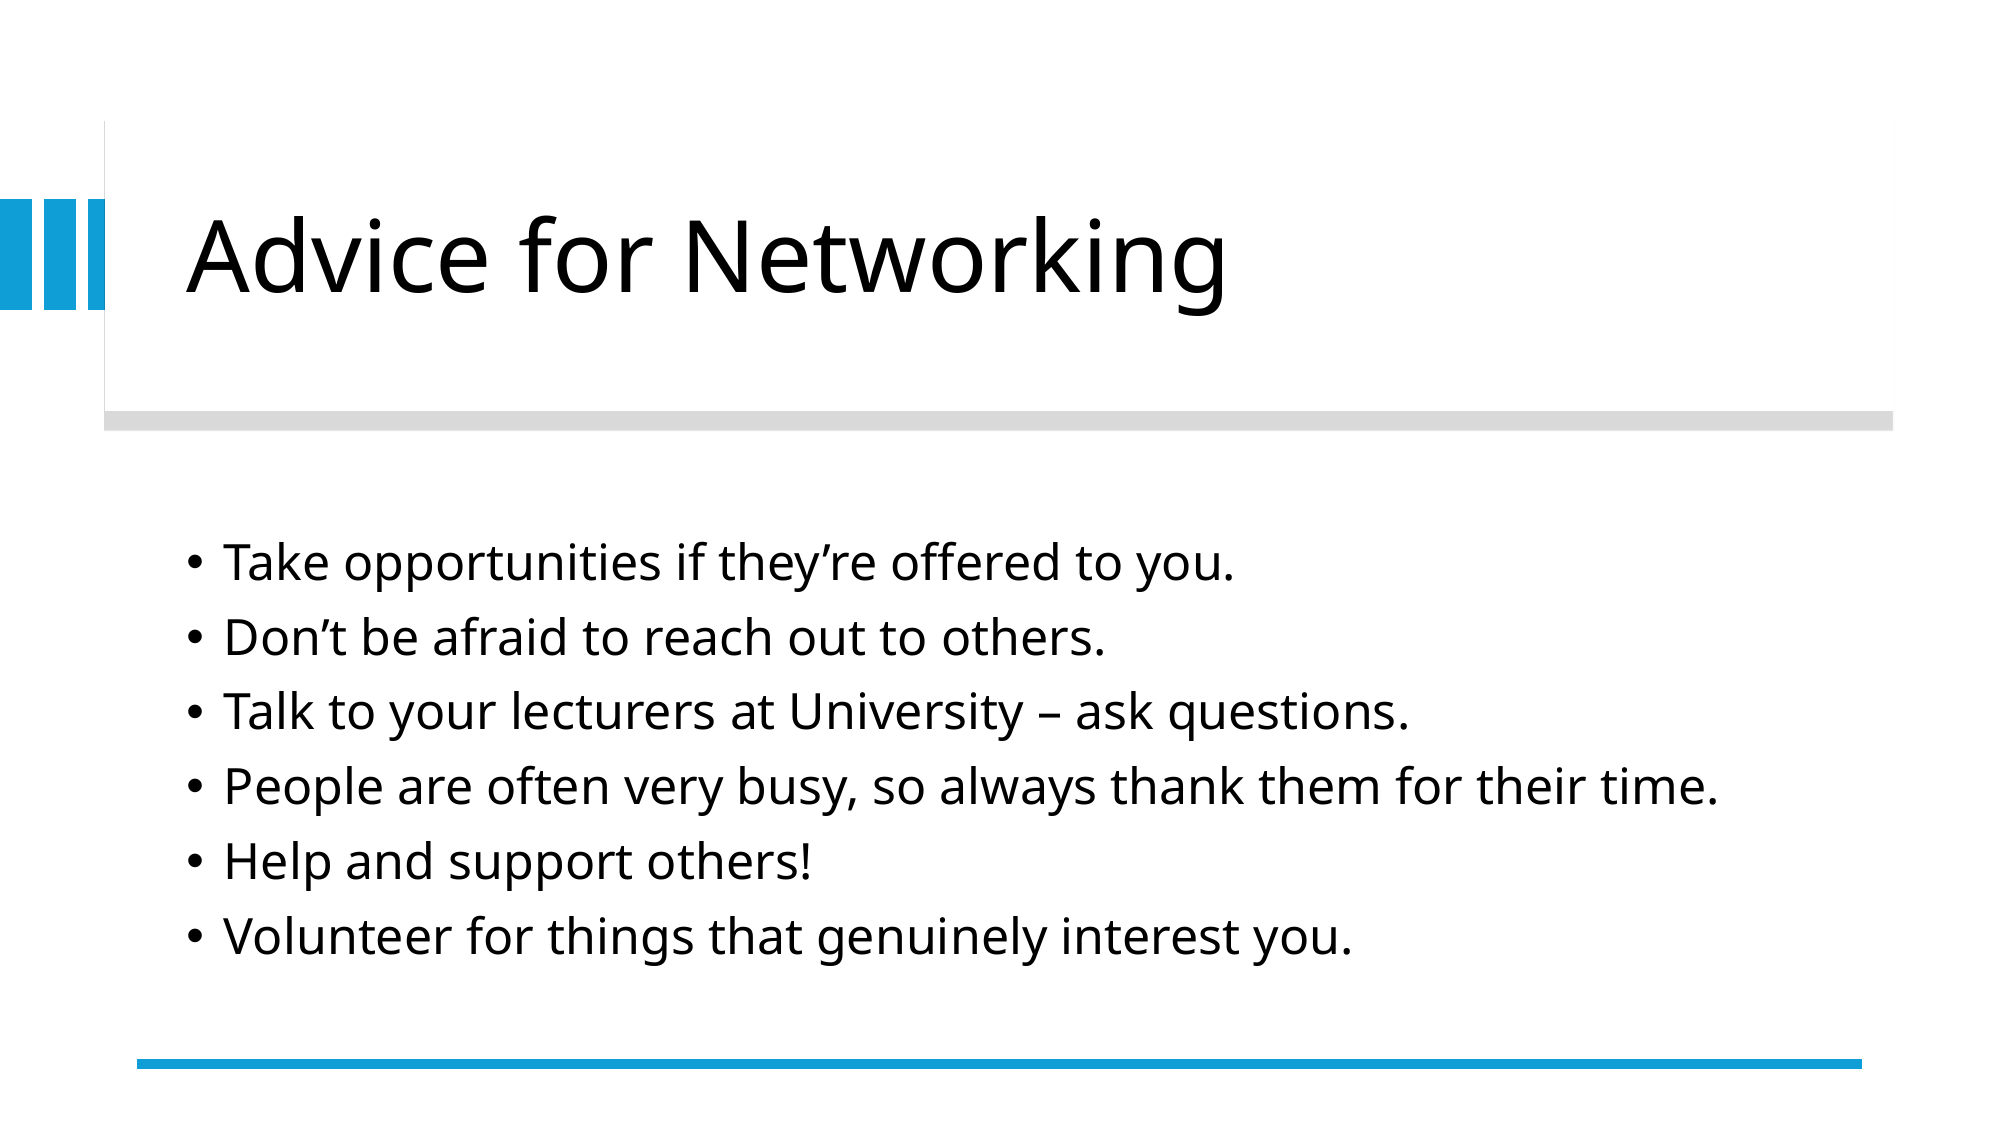

# Advice for Networking
Take opportunities if they’re offered to you.
Don’t be afraid to reach out to others.
Talk to your lecturers at University – ask questions.
People are often very busy, so always thank them for their time.
Help and support others!
Volunteer for things that genuinely interest you.